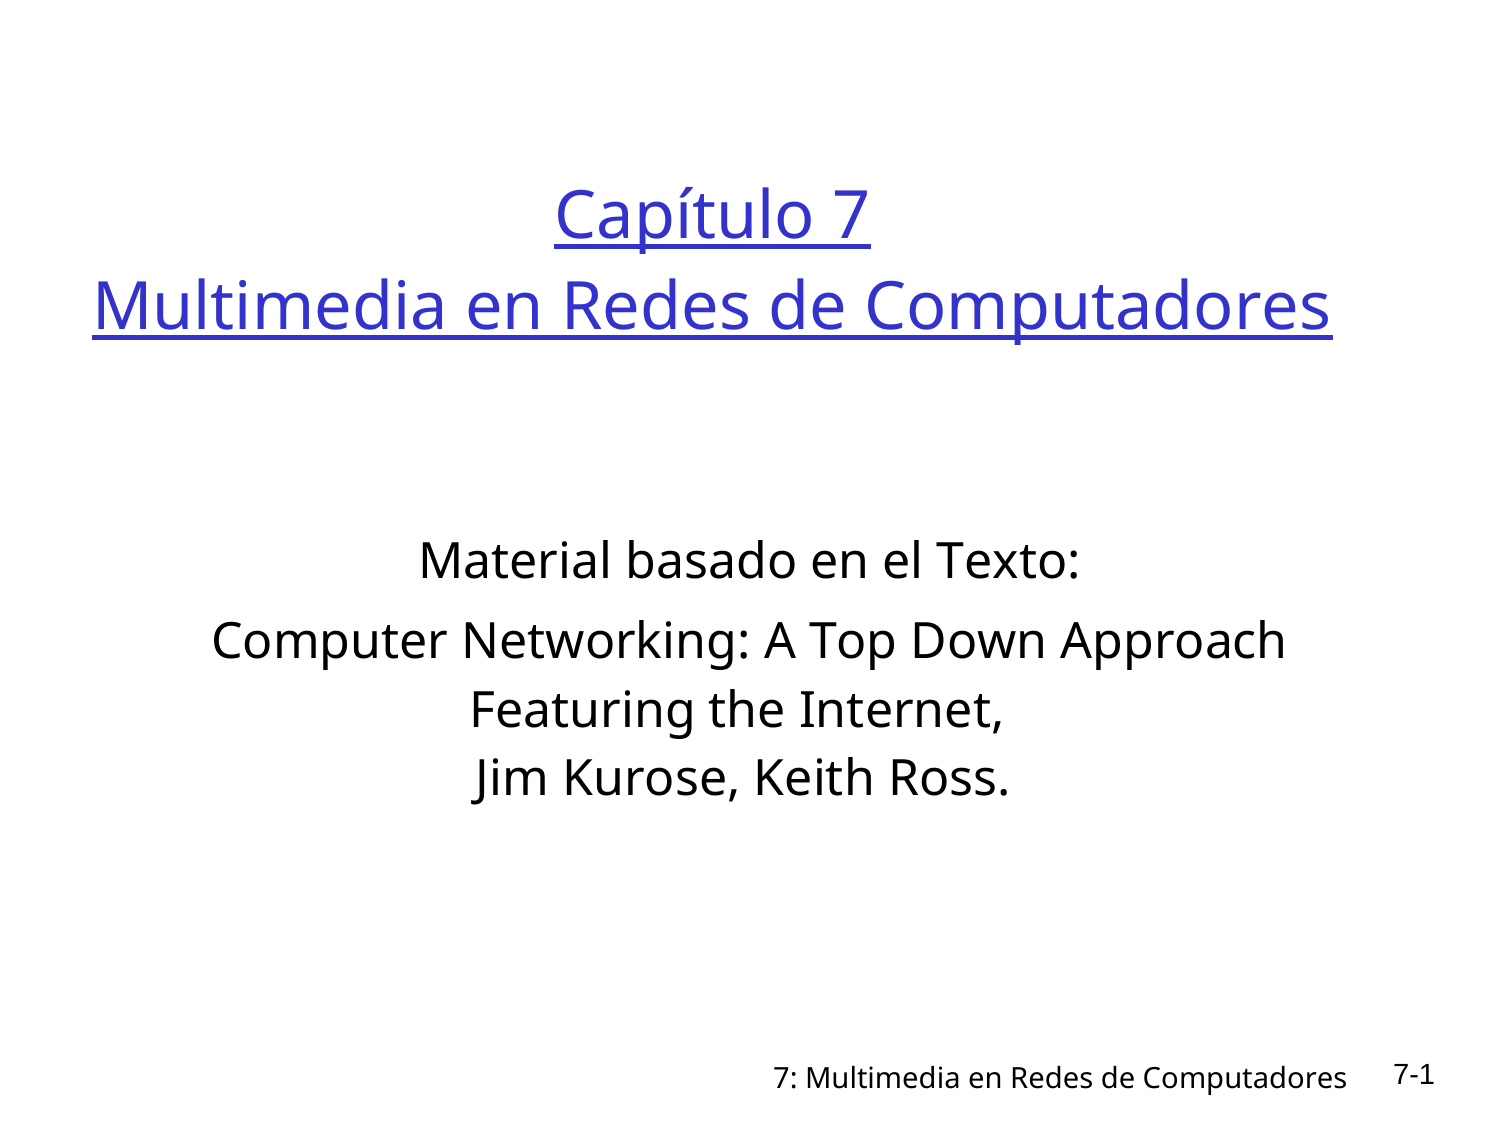

# Capítulo 7 Multimedia en Redes de Computadores
Material basado en el Texto:
Computer Networking: A Top Down Approach Featuring the Internet,
Jim Kurose, Keith Ross.
1